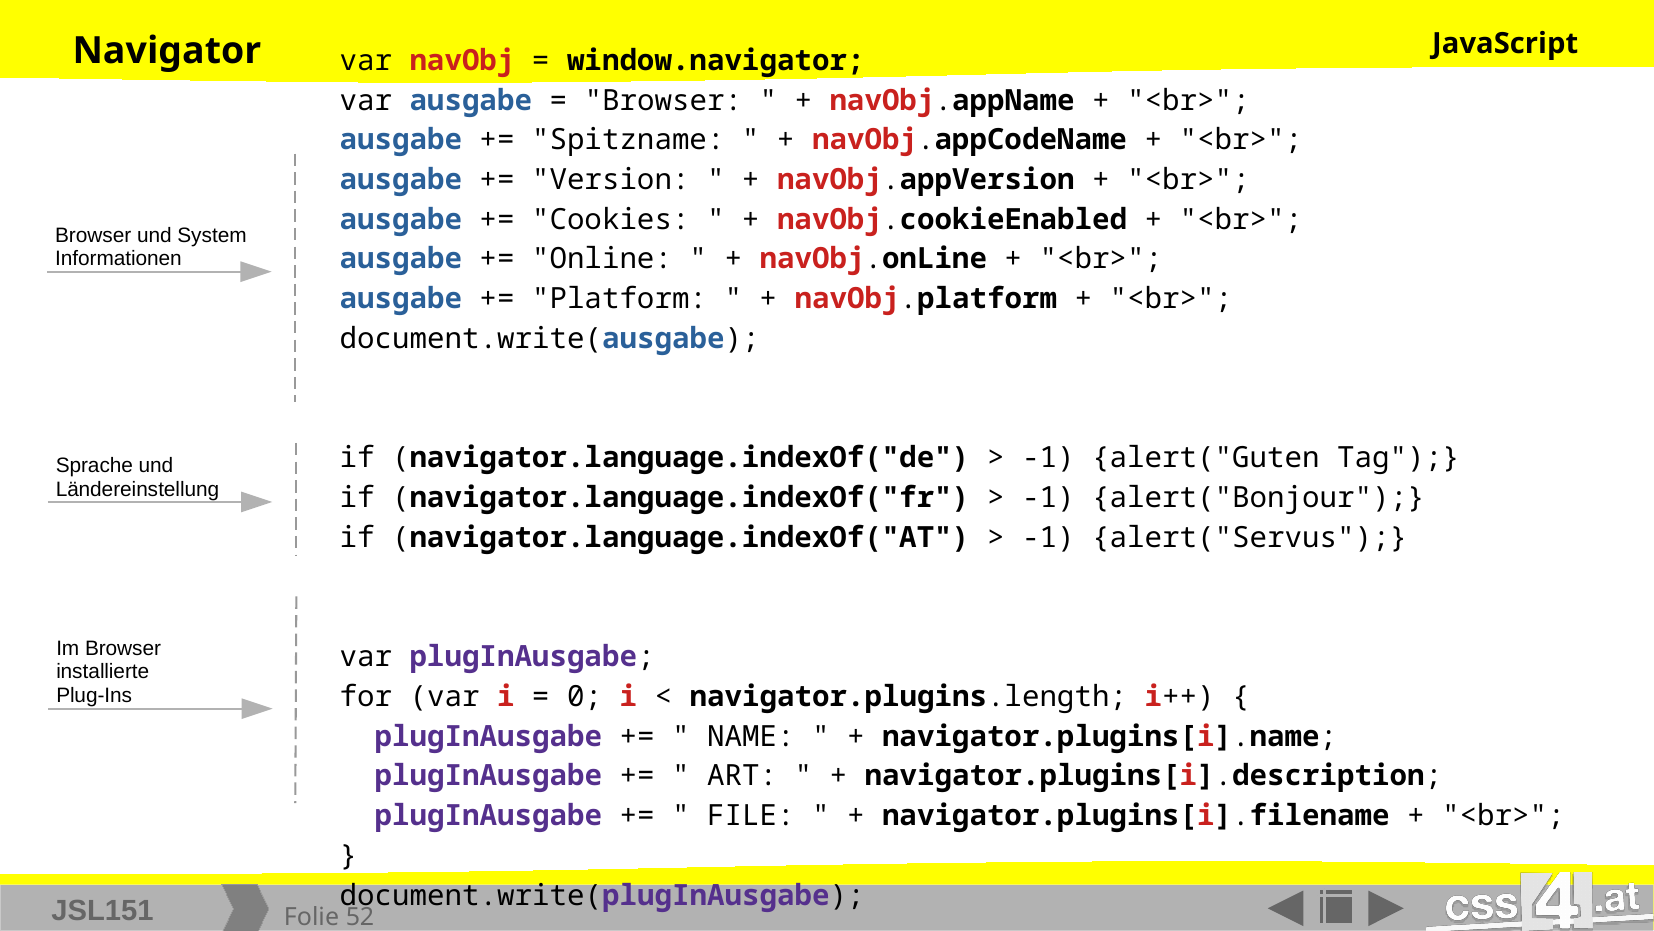

JavaScript
Navigator
var navObj = window.navigator;
var ausgabe = "Browser: " + navObj.appName + "<br>";
ausgabe += "Spitzname: " + navObj.appCodeName + "<br>";
ausgabe += "Version: " + navObj.appVersion + "<br>";
ausgabe += "Cookies: " + navObj.cookieEnabled + "<br>";
ausgabe += "Online: " + navObj.onLine + "<br>";
ausgabe += "Platform: " + navObj.platform + "<br>";
document.write(ausgabe);
if (navigator.language.indexOf("de") > -1) {alert("Guten Tag");}
if (navigator.language.indexOf("fr") > -1) {alert("Bonjour");}
if (navigator.language.indexOf("AT") > -1) {alert("Servus");}
var plugInAusgabe;
for (var i = 0; i < navigator.plugins.length; i++) {
 plugInAusgabe += " NAME: " + navigator.plugins[i].name;
 plugInAusgabe += " ART: " + navigator.plugins[i].description;
 plugInAusgabe += " FILE: " + navigator.plugins[i].filename + "<br>";
}
document.write(plugInAusgabe);
Browser und System
Informationen
Sprache und
Ländereinstellung
Im Browser
installierte
Plug-Ins
JSL151
Folie